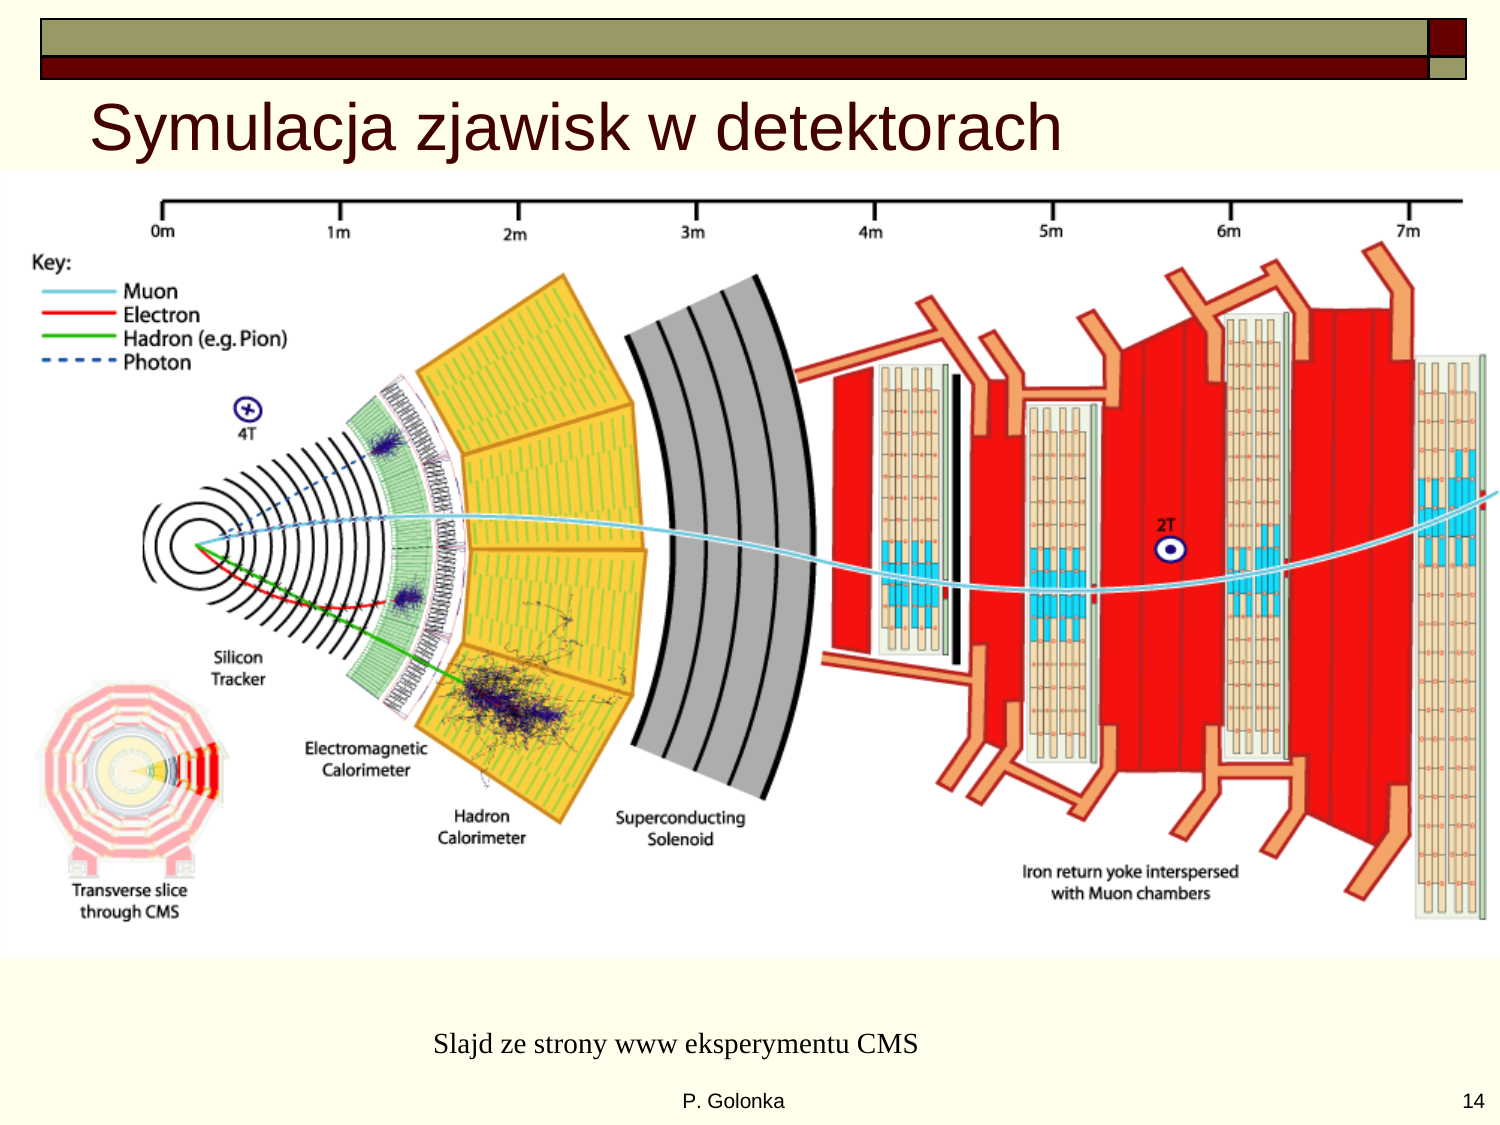

# Symulacja zjawisk w detektorach
Slajd ze strony www eksperymentu CMS
P. Golonka
14